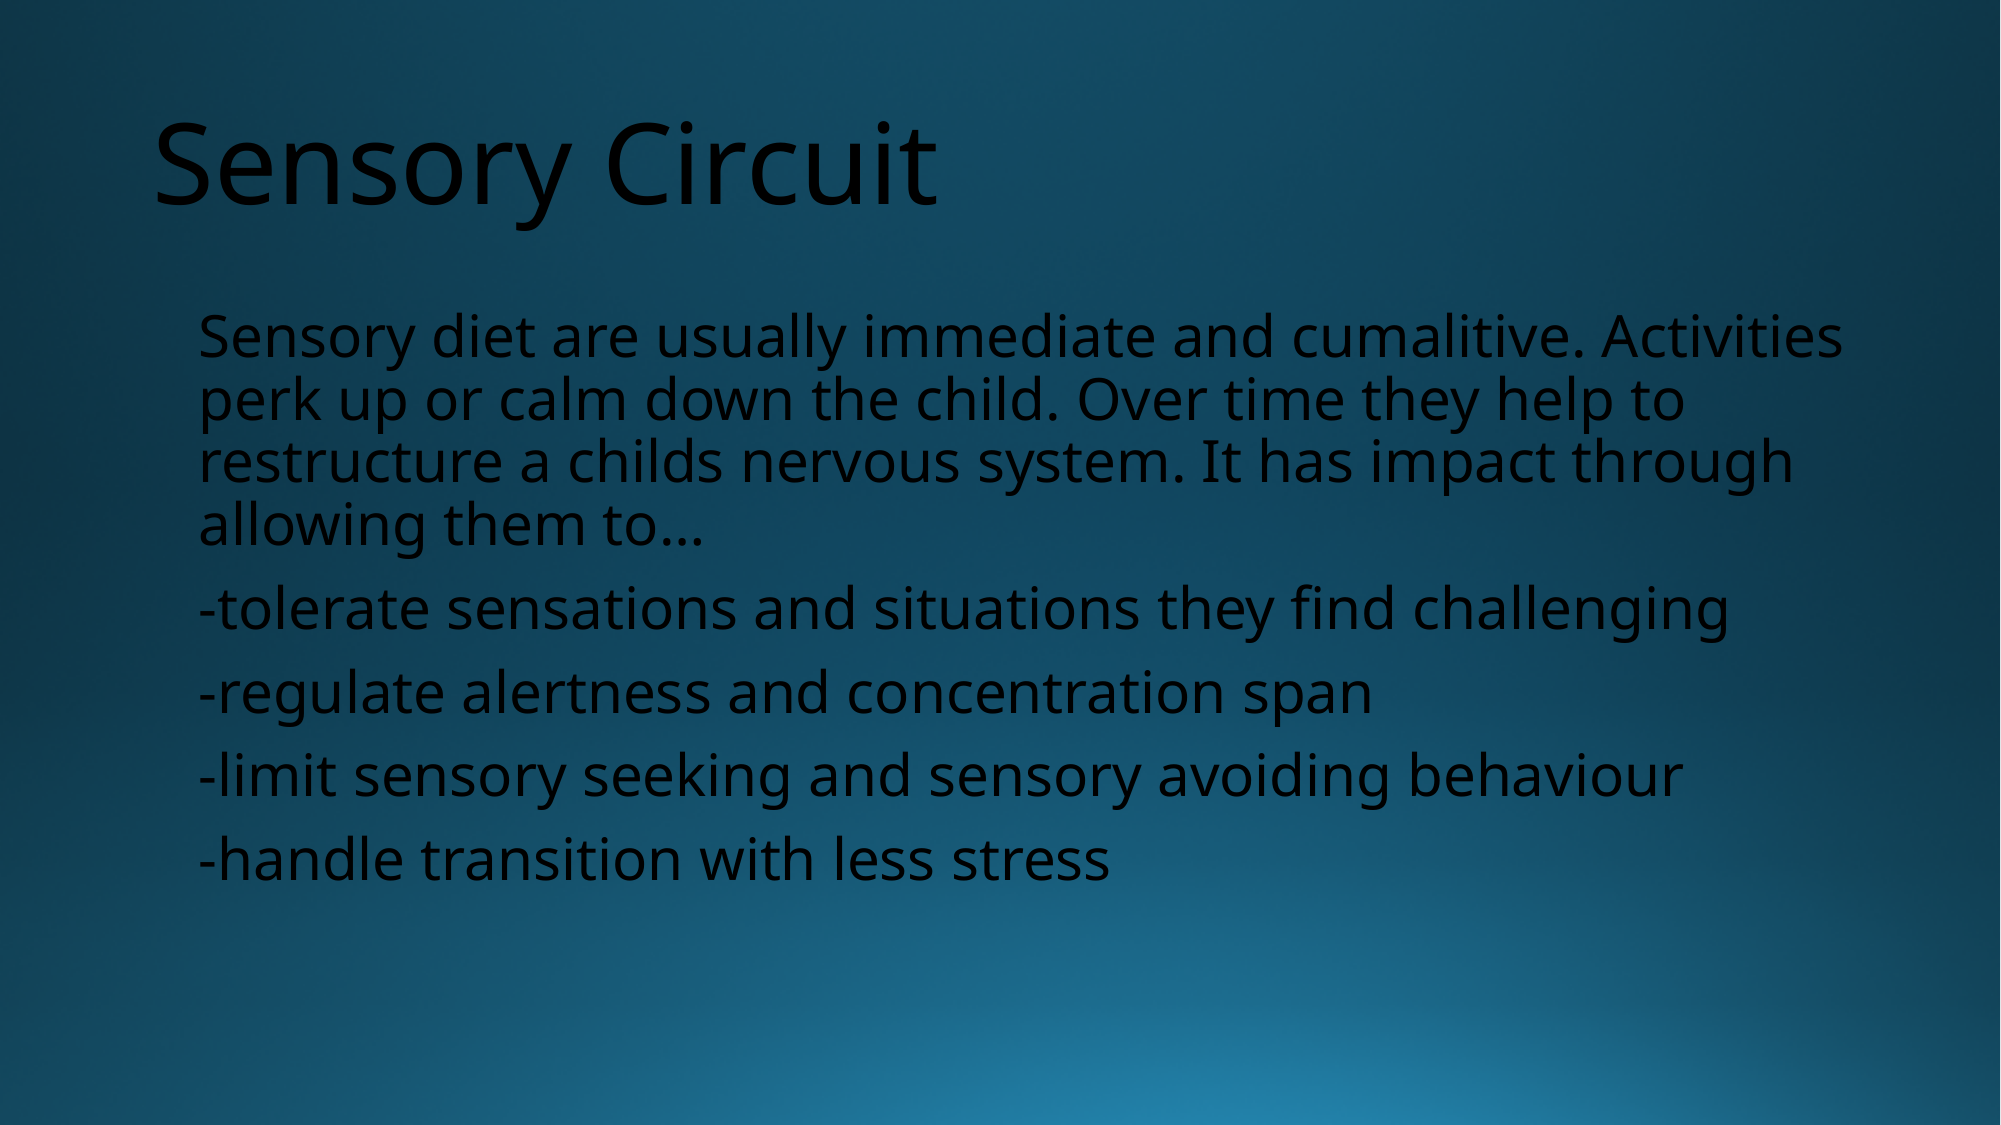

# Sensory Circuit
Sensory diet are usually immediate and cumalitive. Activities perk up or calm down the child. Over time they help to restructure a childs nervous system. It has impact through allowing them to…
-tolerate sensations and situations they find challenging
-regulate alertness and concentration span
-limit sensory seeking and sensory avoiding behaviour
-handle transition with less stress